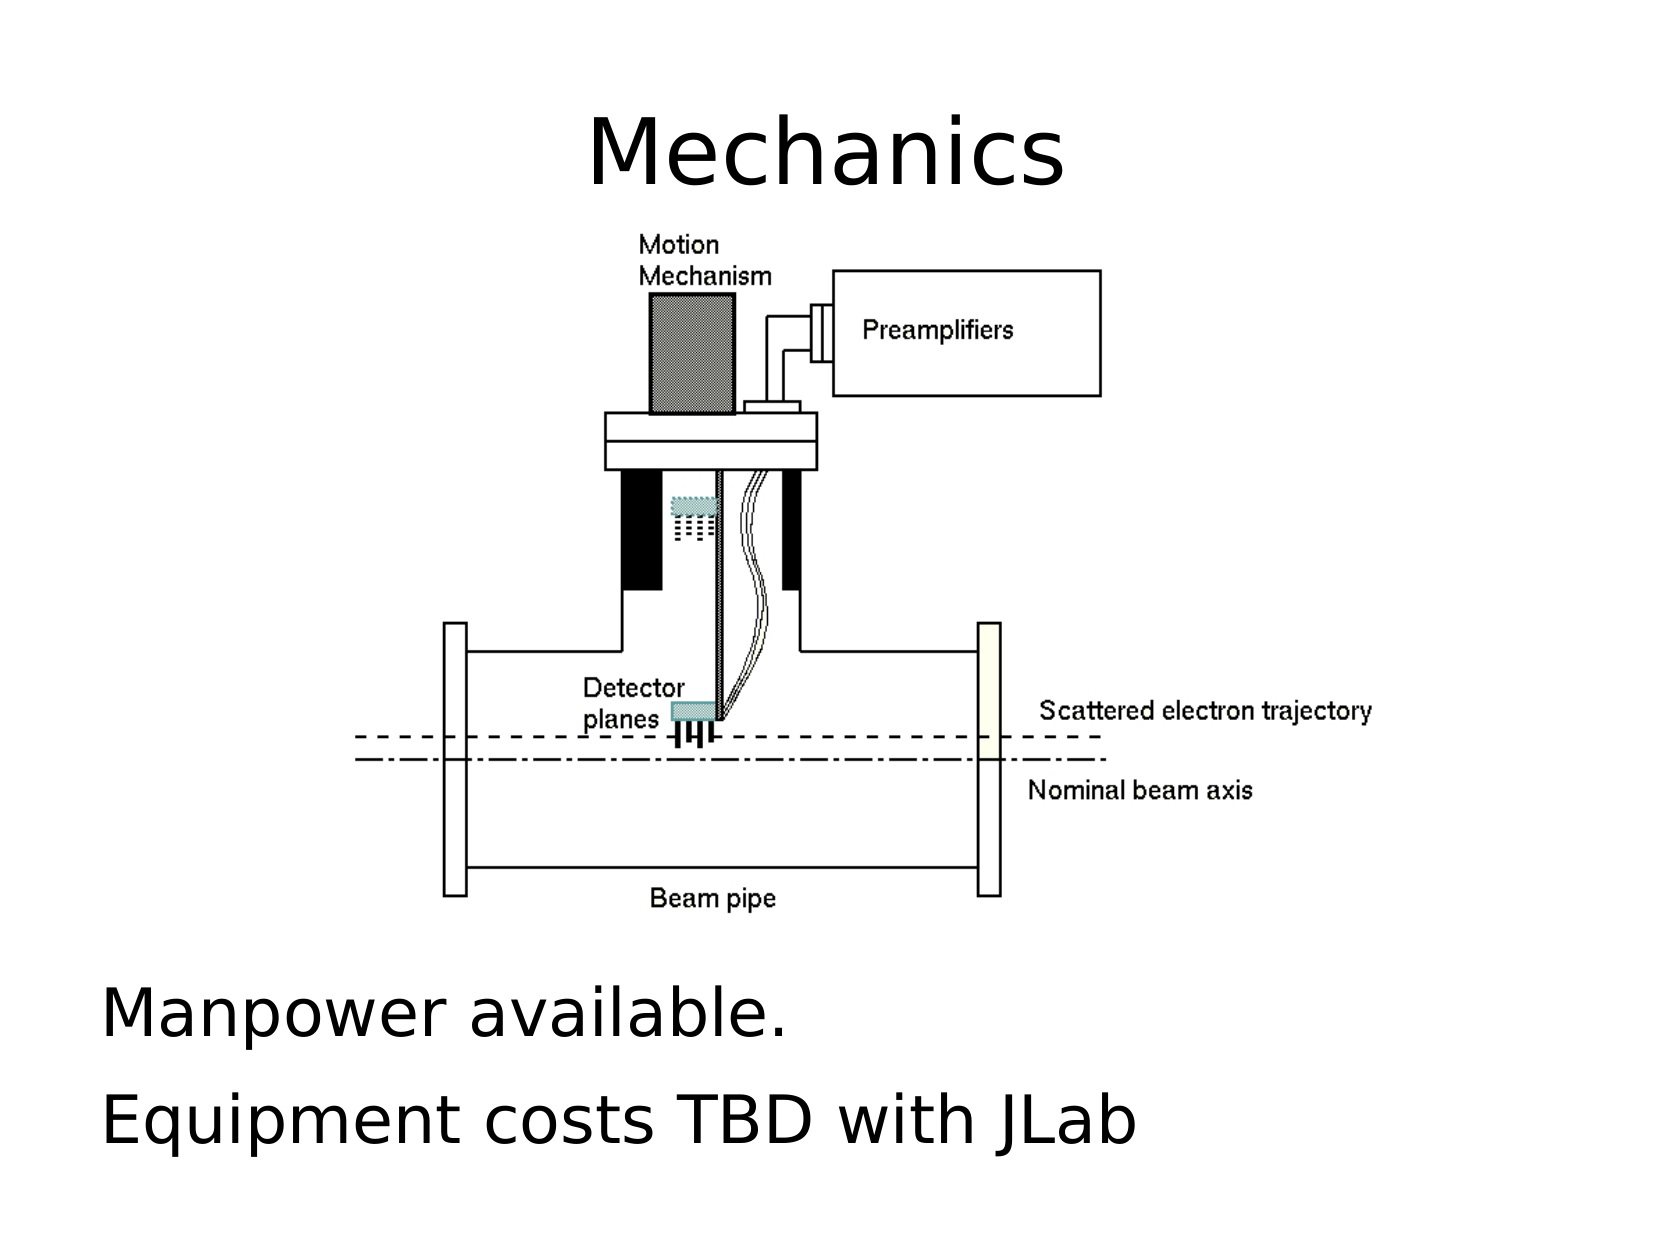

# Mechanics
Manpower available.
Equipment costs TBD with JLab